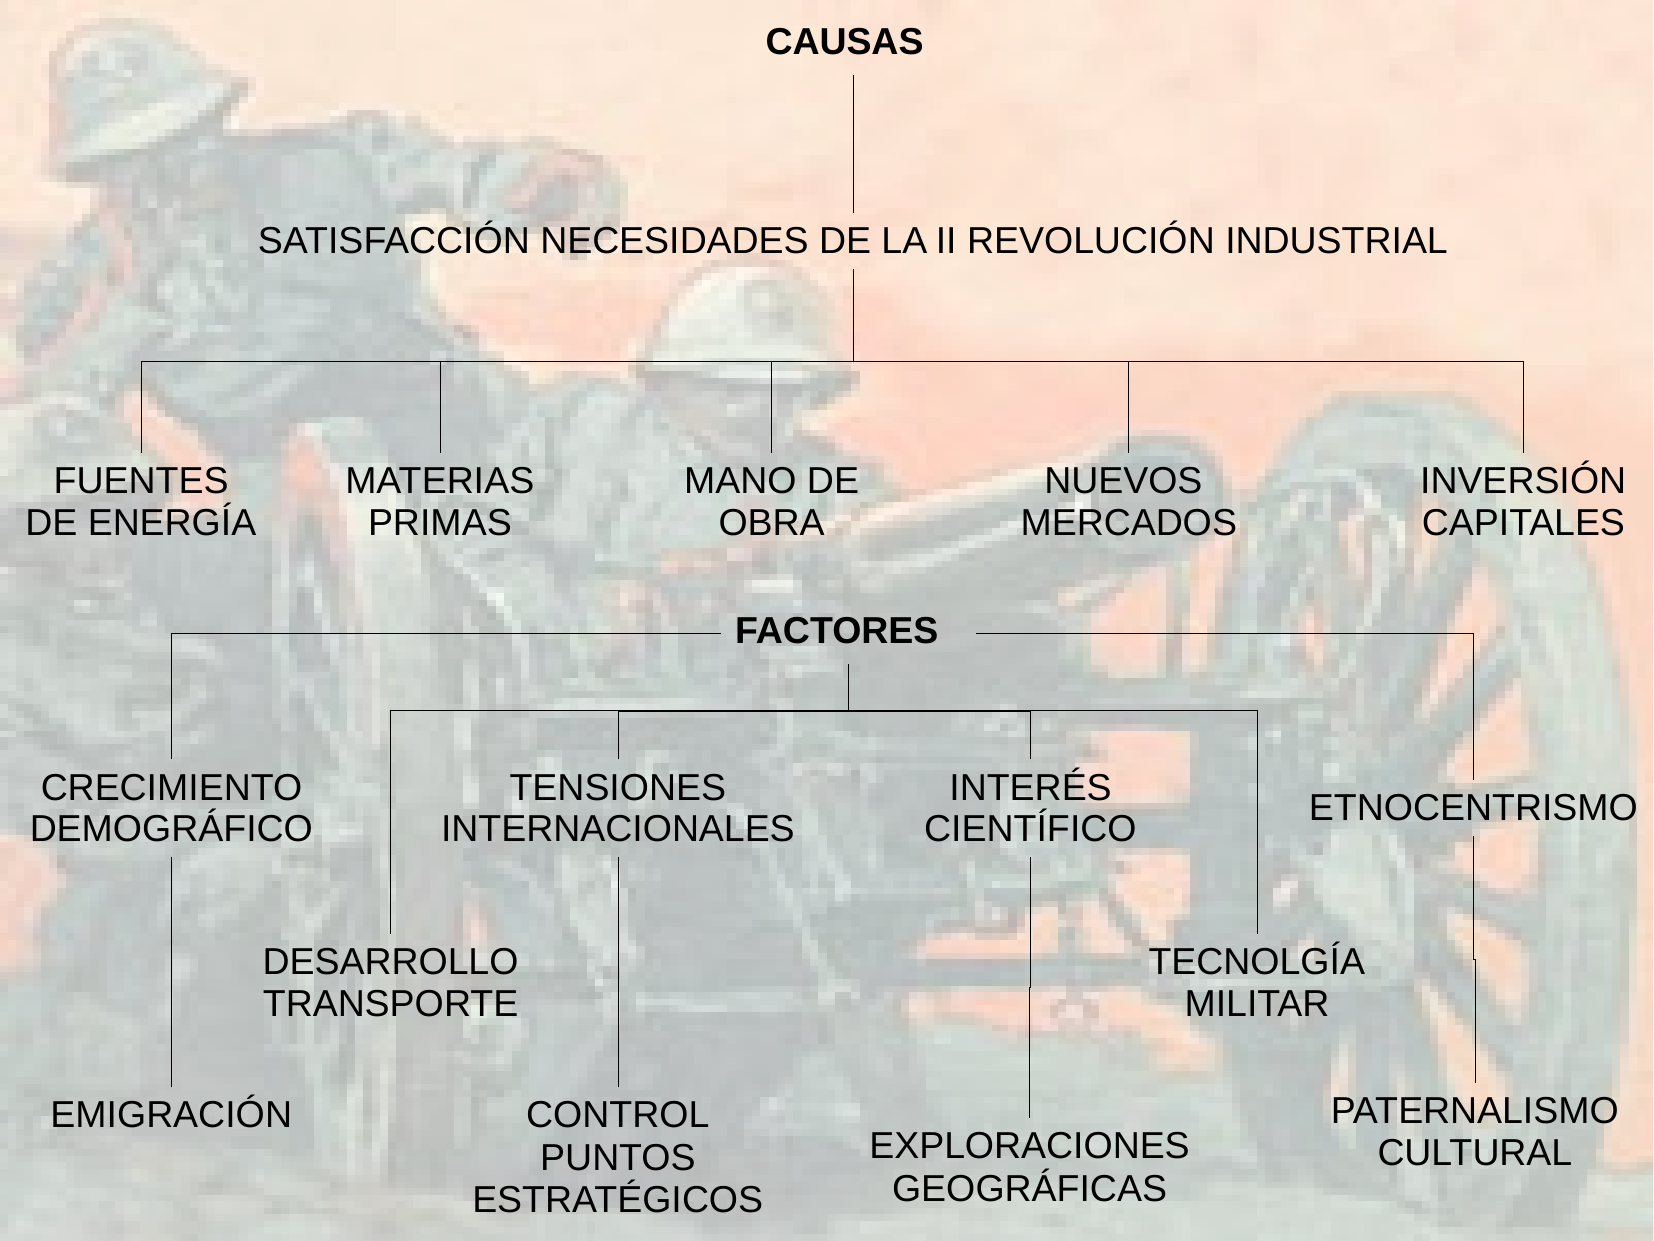

CAUSAS
SATISFACCIÓN NECESIDADES DE LA II REVOLUCIÓN INDUSTRIAL
FUENTES
DE ENERGÍA
MATERIAS
PRIMAS
MANO DE
OBRA
NUEVOS
MERCADOS
INVERSIÓN
CAPITALES
FACTORES
CRECIMIENTO
DEMOGRÁFICO
TENSIONES
INTERNACIONALES
INTERÉS
CIENTÍFICO
ETNOCENTRISMO
DESARROLLO
TRANSPORTE
TECNOLGÍA
MILITAR
PATERNALISMO
CULTURAL
EMIGRACIÓN
CONTROL
PUNTOS
ESTRATÉGICOS
EXPLORACIONES
GEOGRÁFICAS